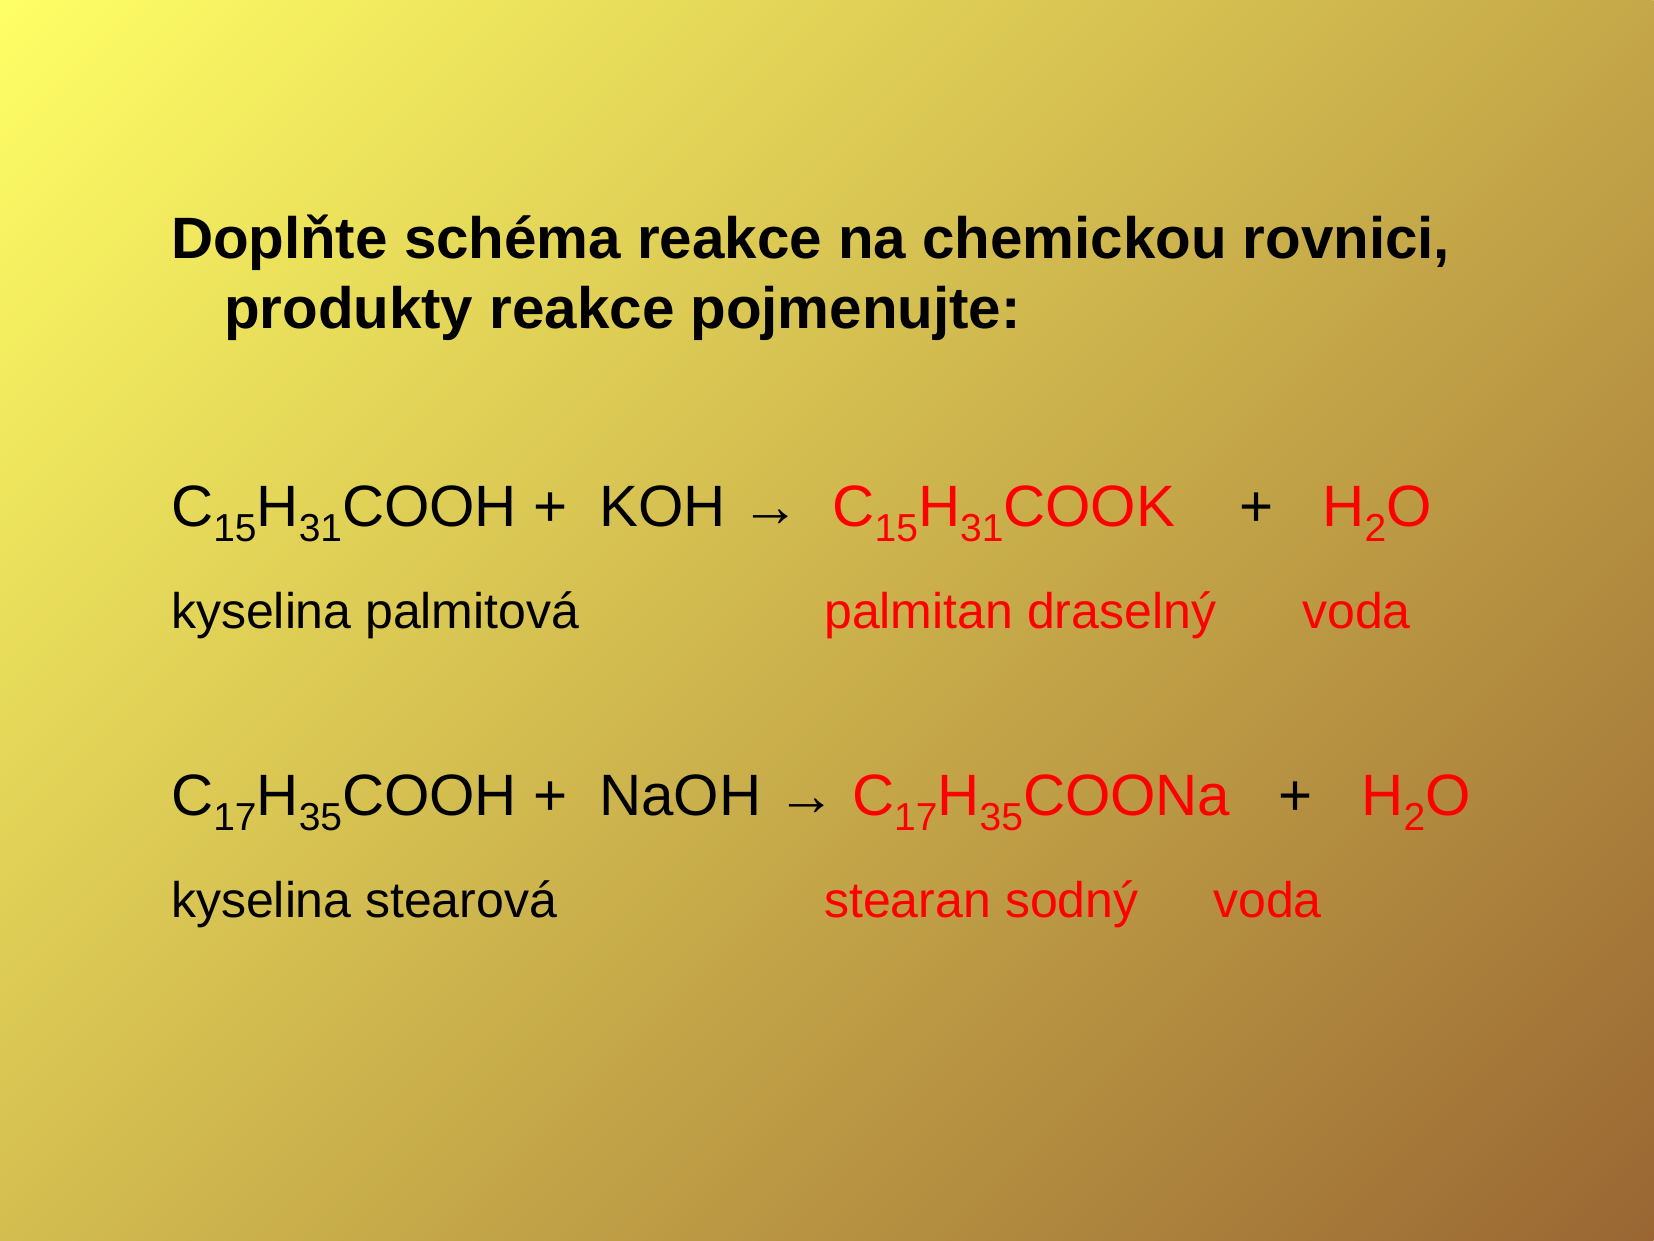

# Doplňte schéma reakce na chemickou rovnici, produkty reakce pojmenujte:
C15H31COOH + KOH → C15H31COOK + H2O
kyselina palmitová				palmitan draselný	 voda
C17H35COOH + NaOH → C17H35COONa + H2O
kyselina stearová				stearan sodný	 voda